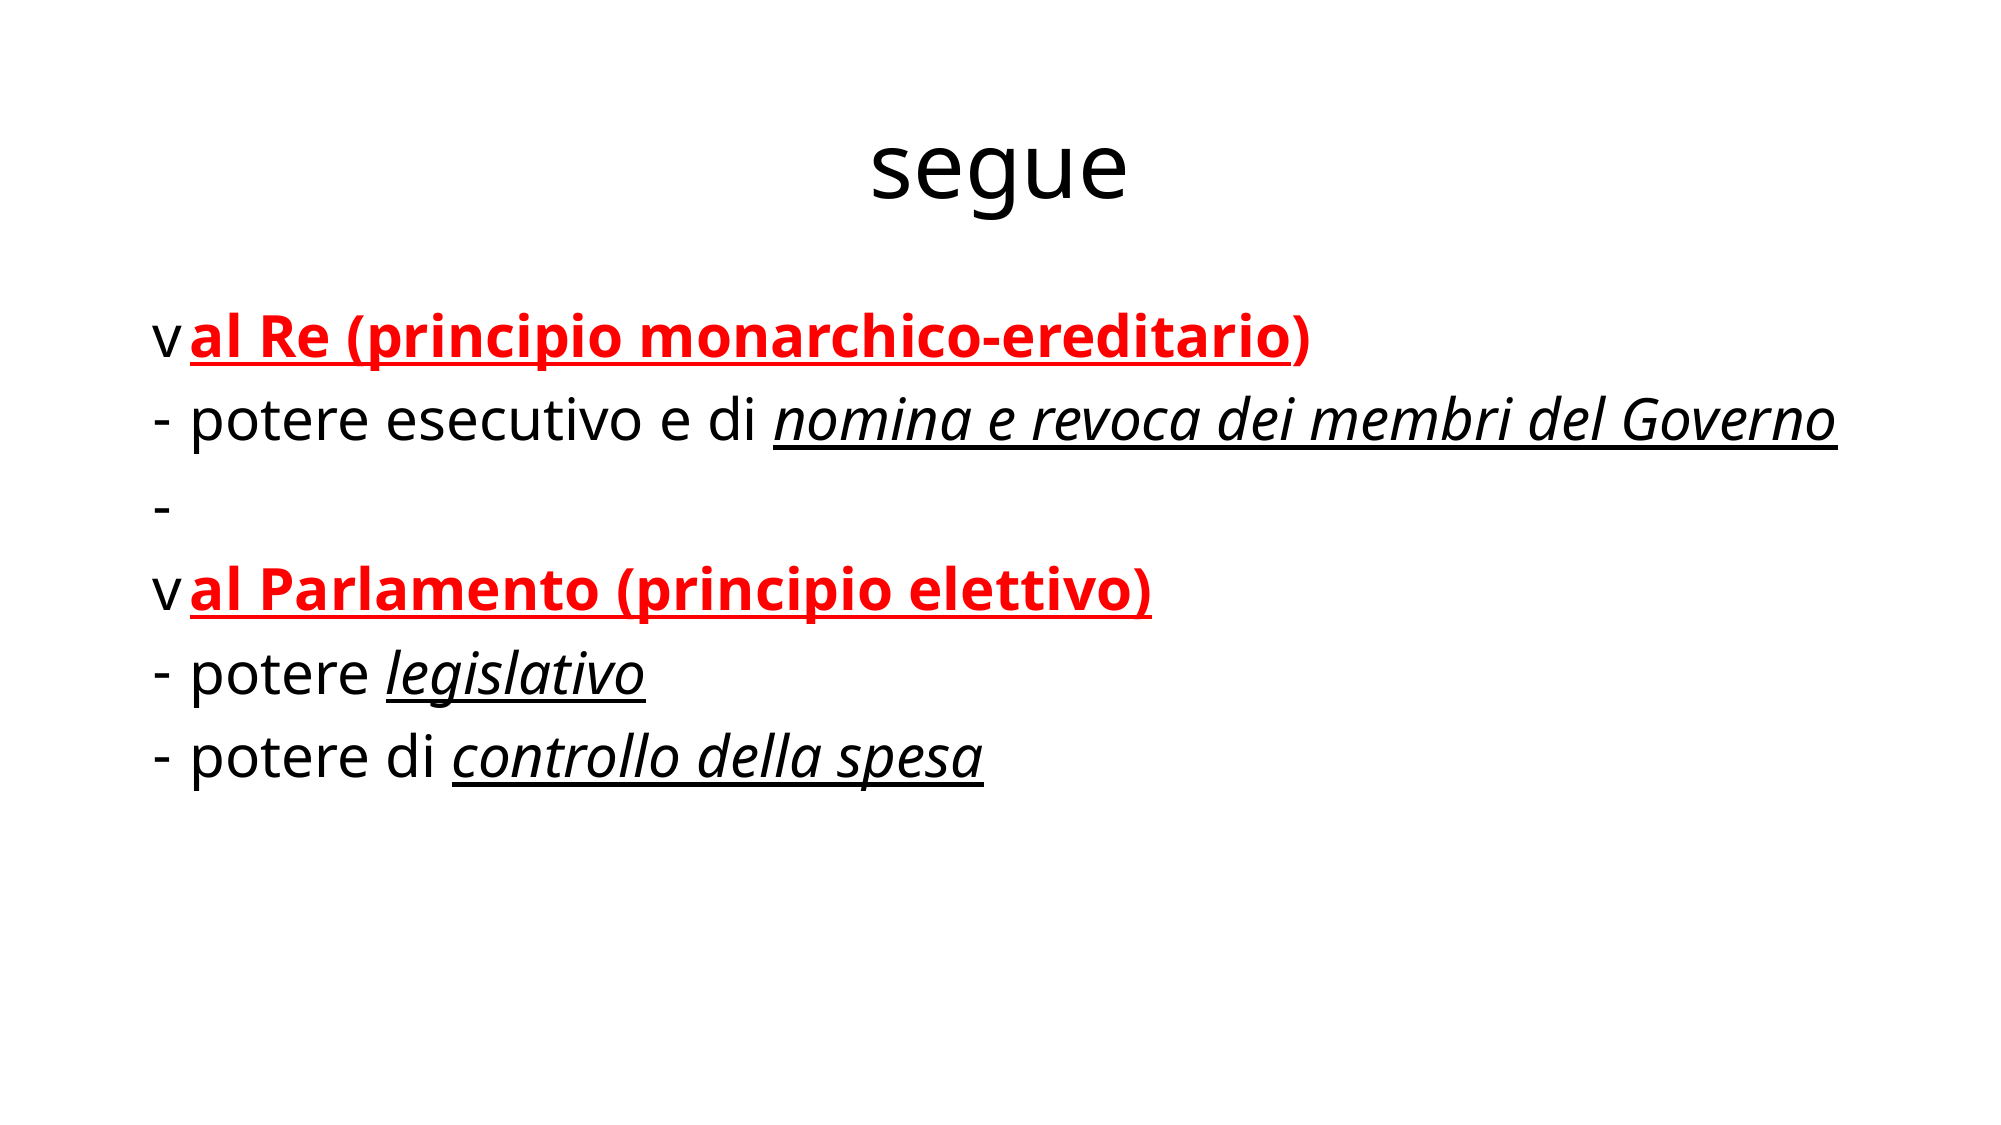

# segue
al Re (principio monarchico-ereditario)
potere esecutivo e di nomina e revoca dei membri del Governo
al Parlamento (principio elettivo)
potere legislativo
potere di controllo della spesa